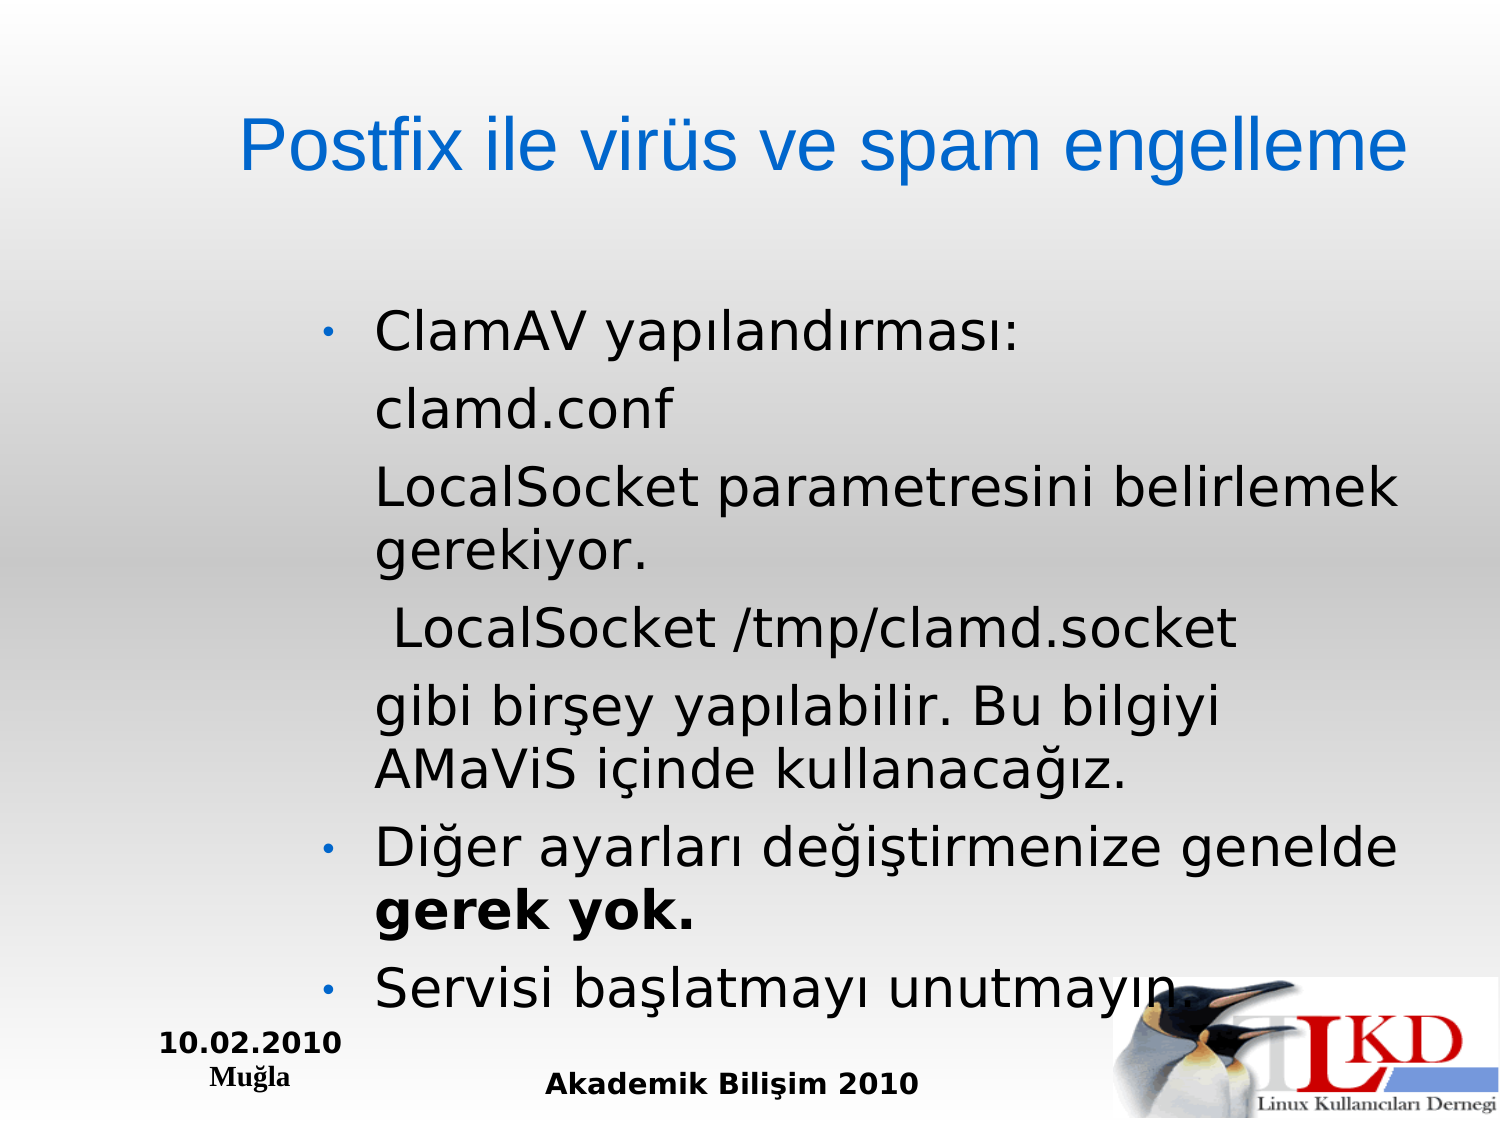

# Postfix ile virüs ve spam engelleme
ClamAV yapılandırması:
clamd.conf
LocalSocket parametresini belirlemek gerekiyor.
 LocalSocket /tmp/clamd.socket
gibi birşey yapılabilir. Bu bilgiyi AMaViS içinde kullanacağız.
Diğer ayarları değiştirmenize genelde gerek yok.
Servisi başlatmayı unutmayın.